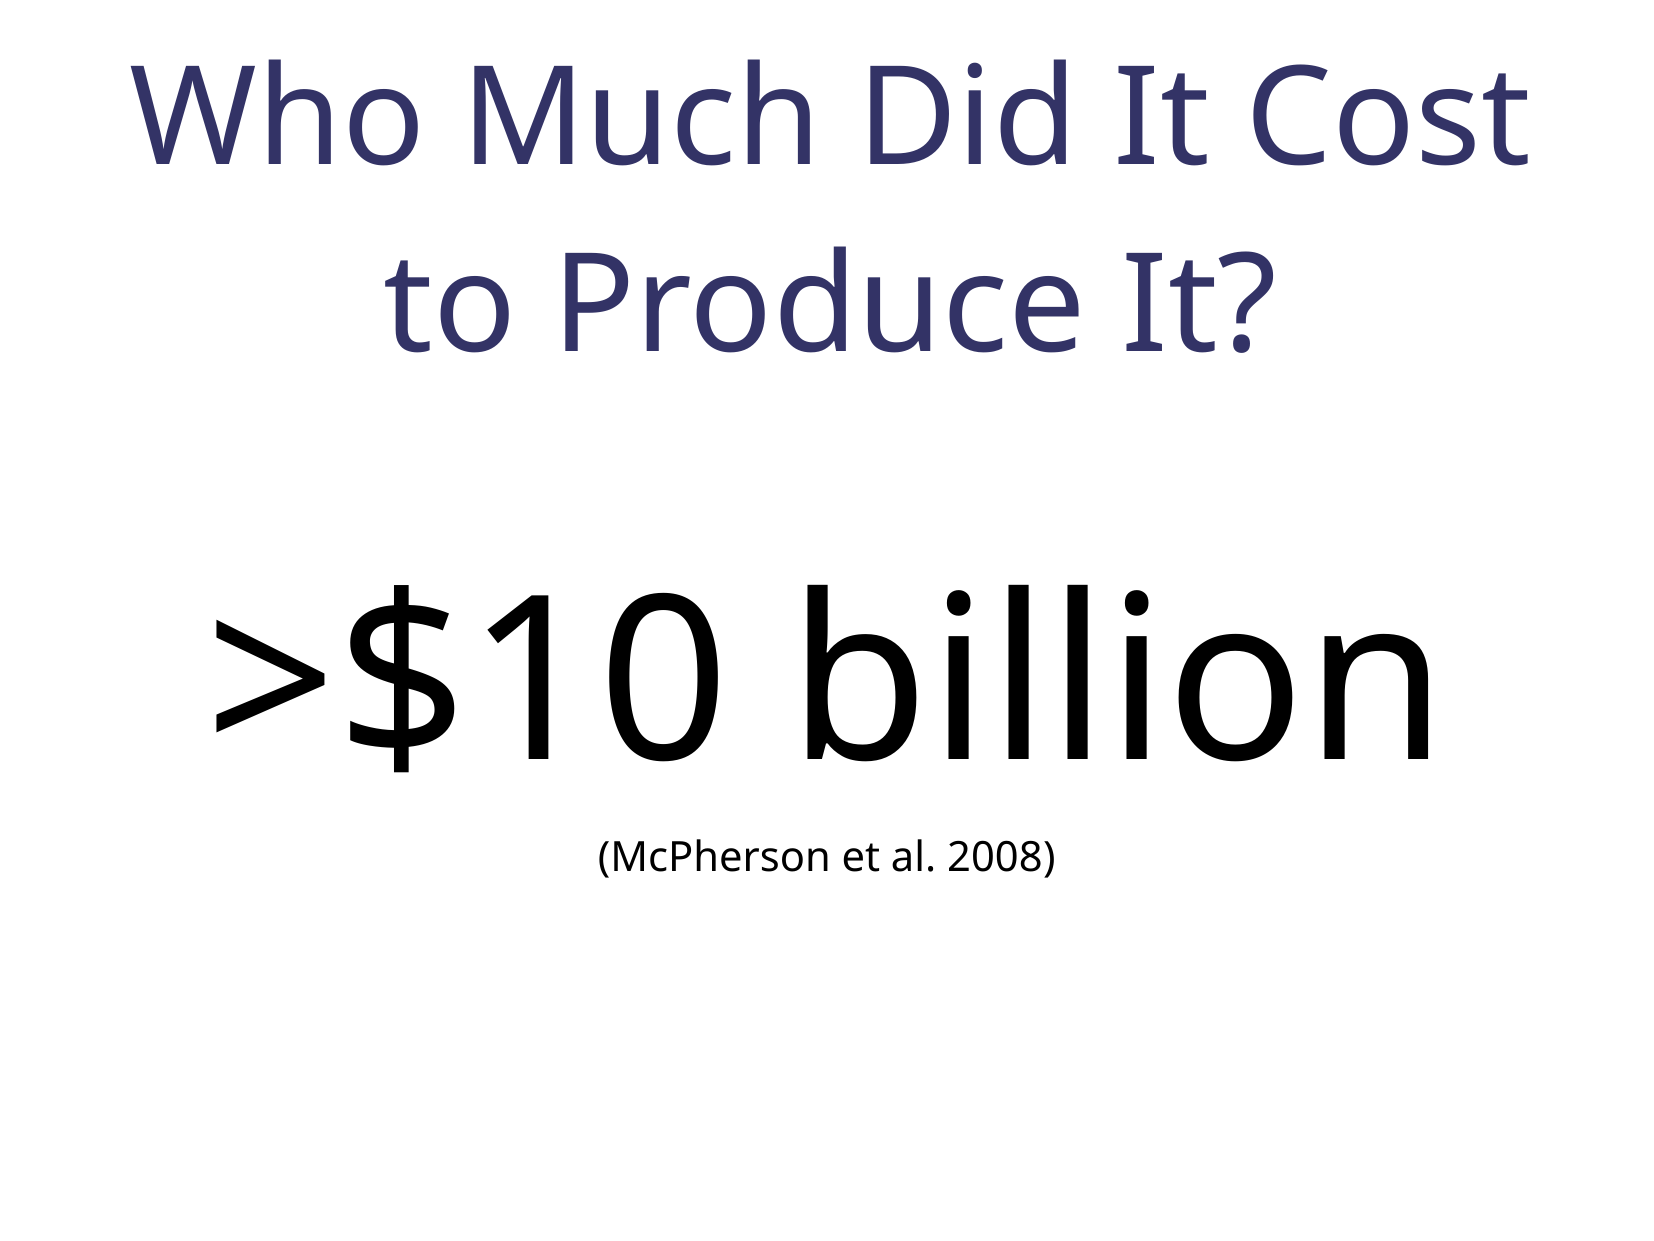

# Who Much Did It Cost to Produce It?
>$10 billion
(McPherson et al. 2008)